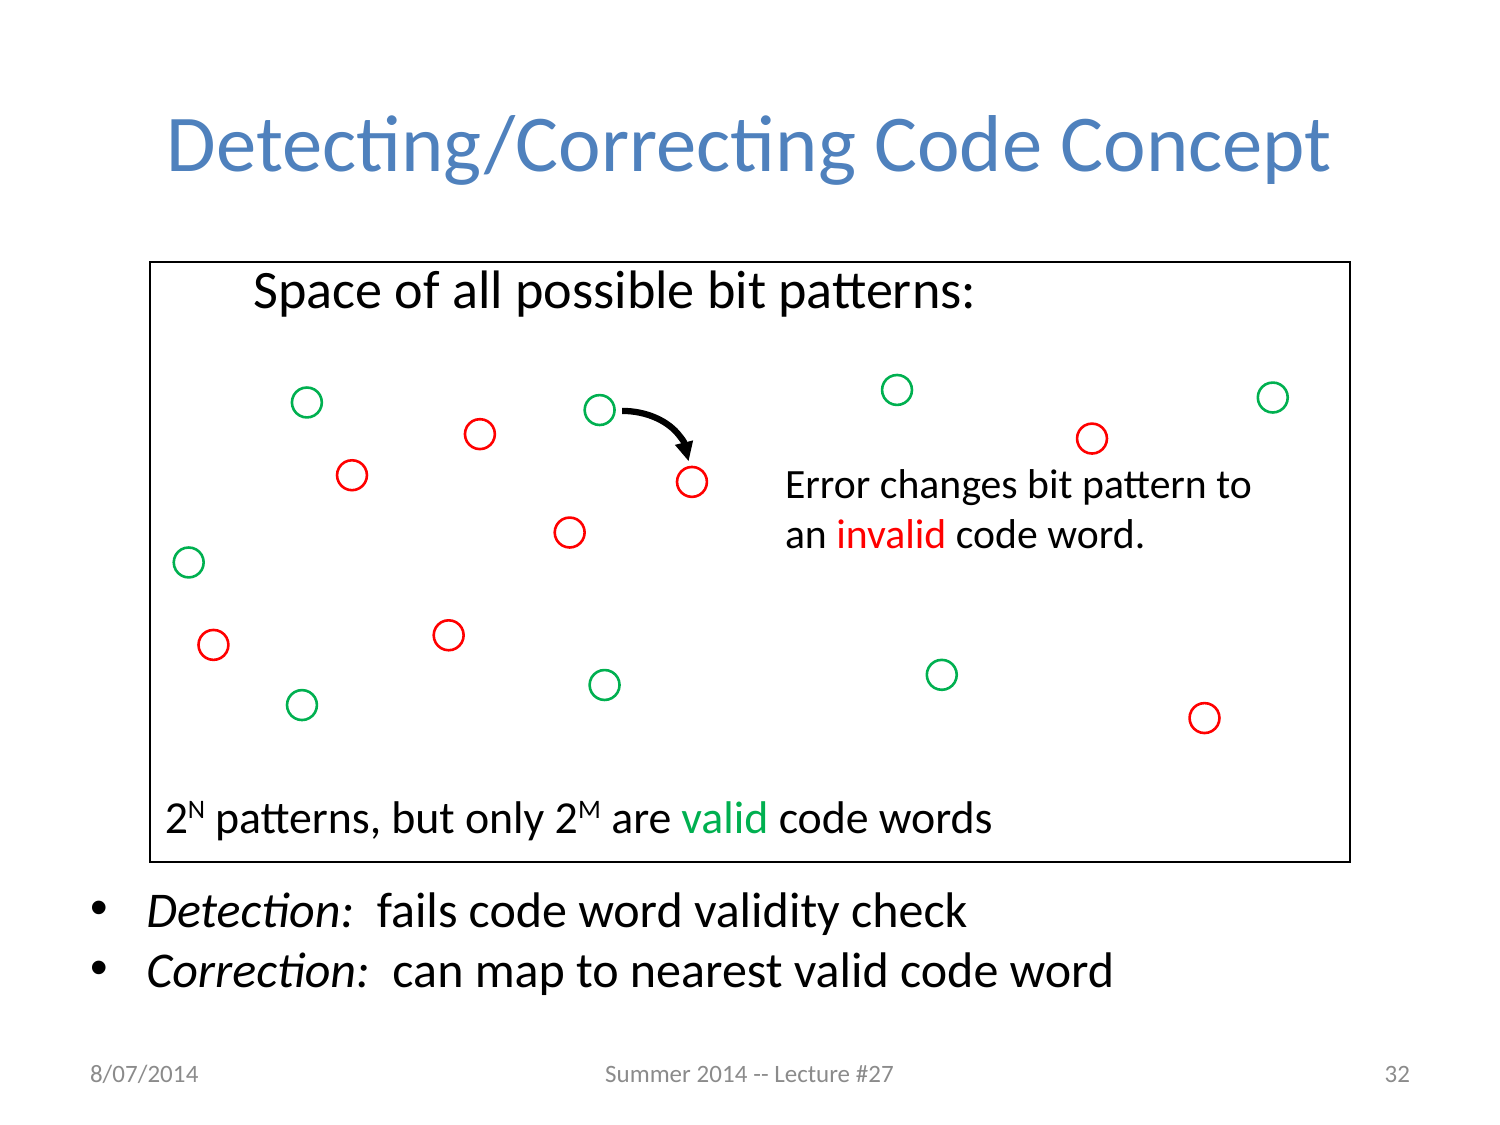

# Detecting/Correcting Code Concept
Space of all possible bit patterns:
Error changes bit pattern to
an invalid code word.
2N patterns, but only 2M are valid code words
Detection: fails code word validity check
Correction: can map to nearest valid code word
8/07/2014
Summer 2014 -- Lecture #27